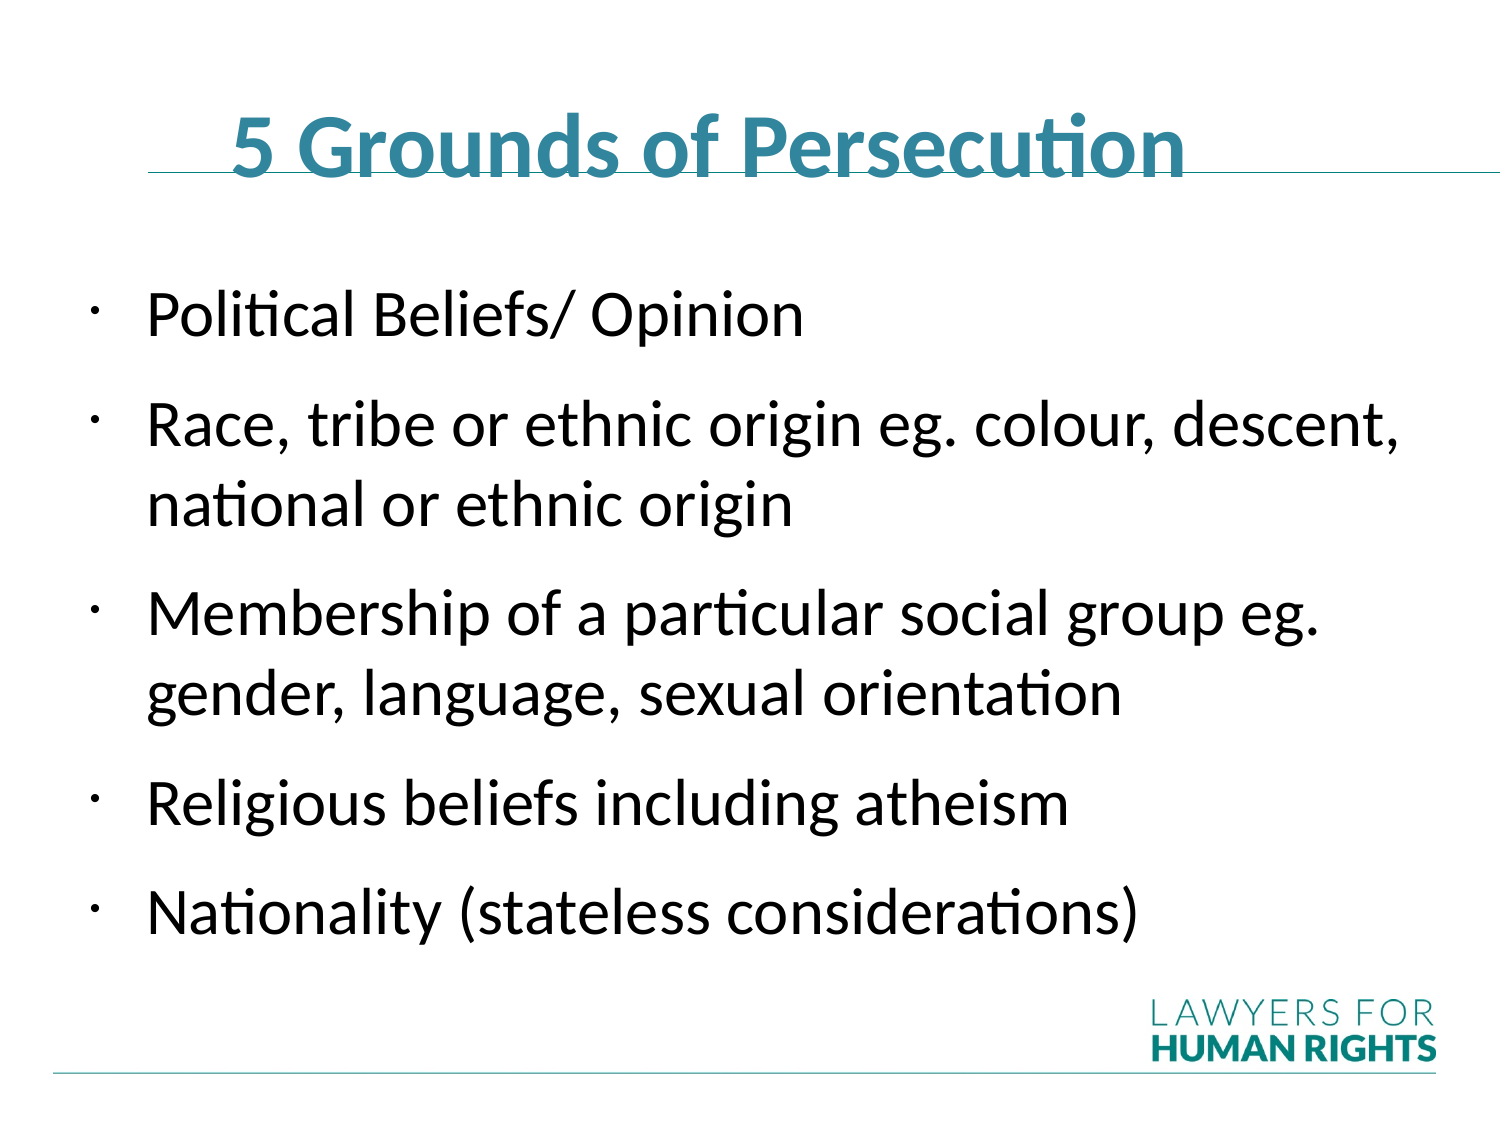

# 5 Grounds of Persecution
Political Beliefs/ Opinion
Race, tribe or ethnic origin eg. colour, descent, national or ethnic origin
Membership of a particular social group eg. gender, language, sexual orientation
Religious beliefs including atheism
Nationality (stateless considerations)